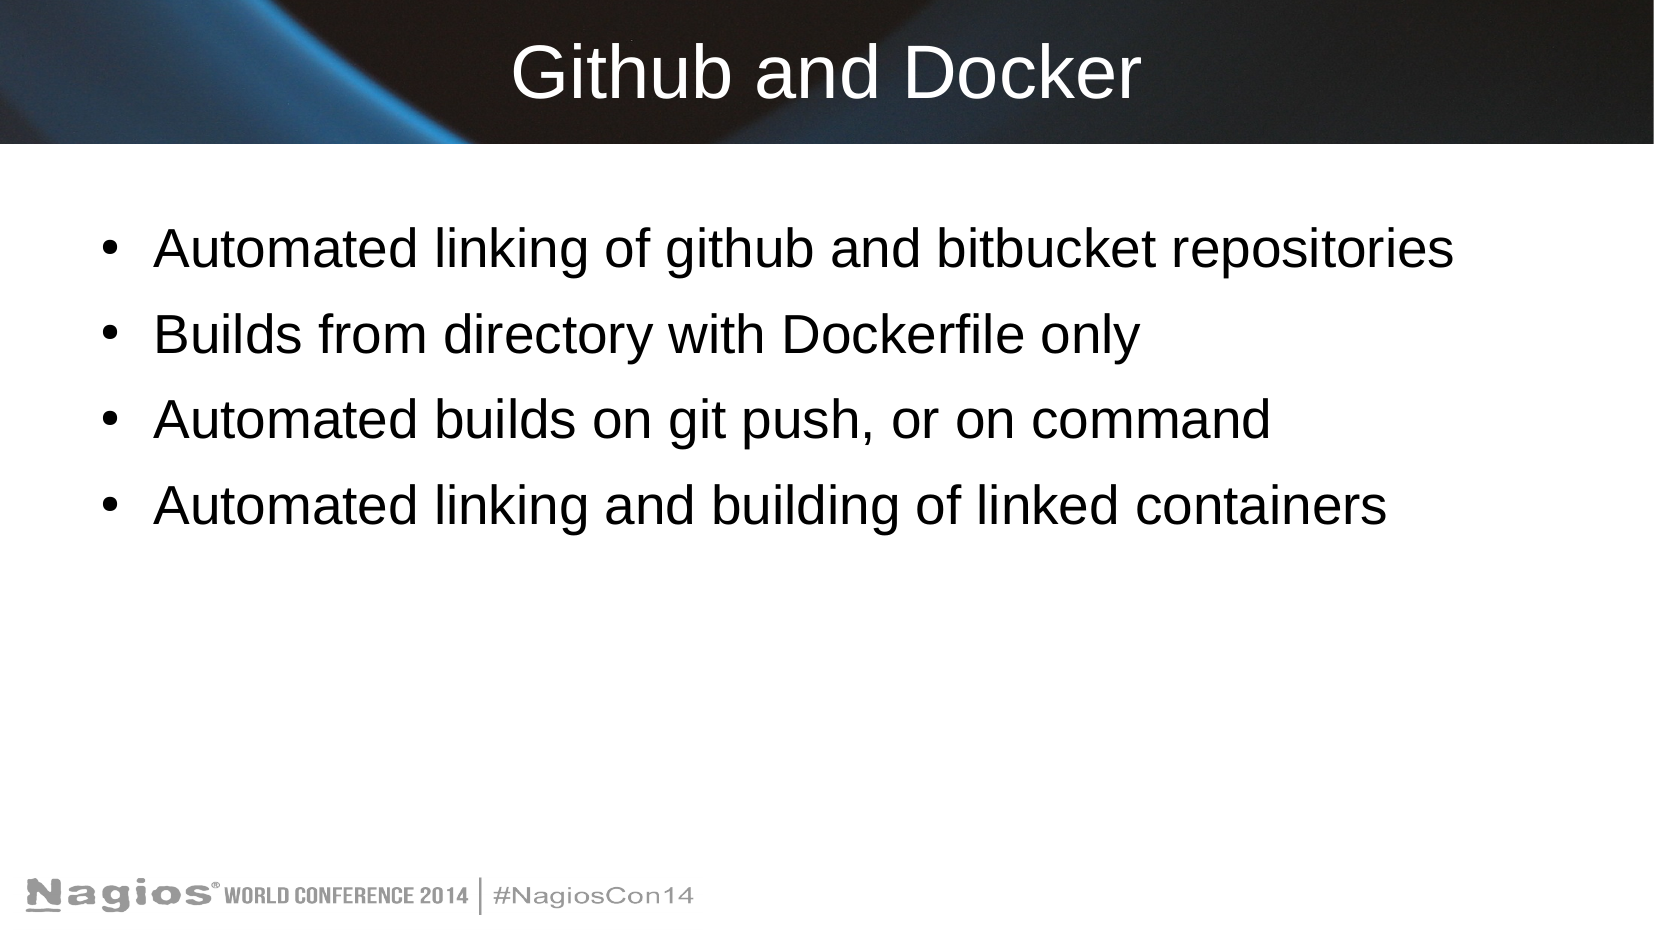

# Github and Docker
Automated linking of github and bitbucket repositories
Builds from directory with Dockerfile only
Automated builds on git push, or on command
Automated linking and building of linked containers